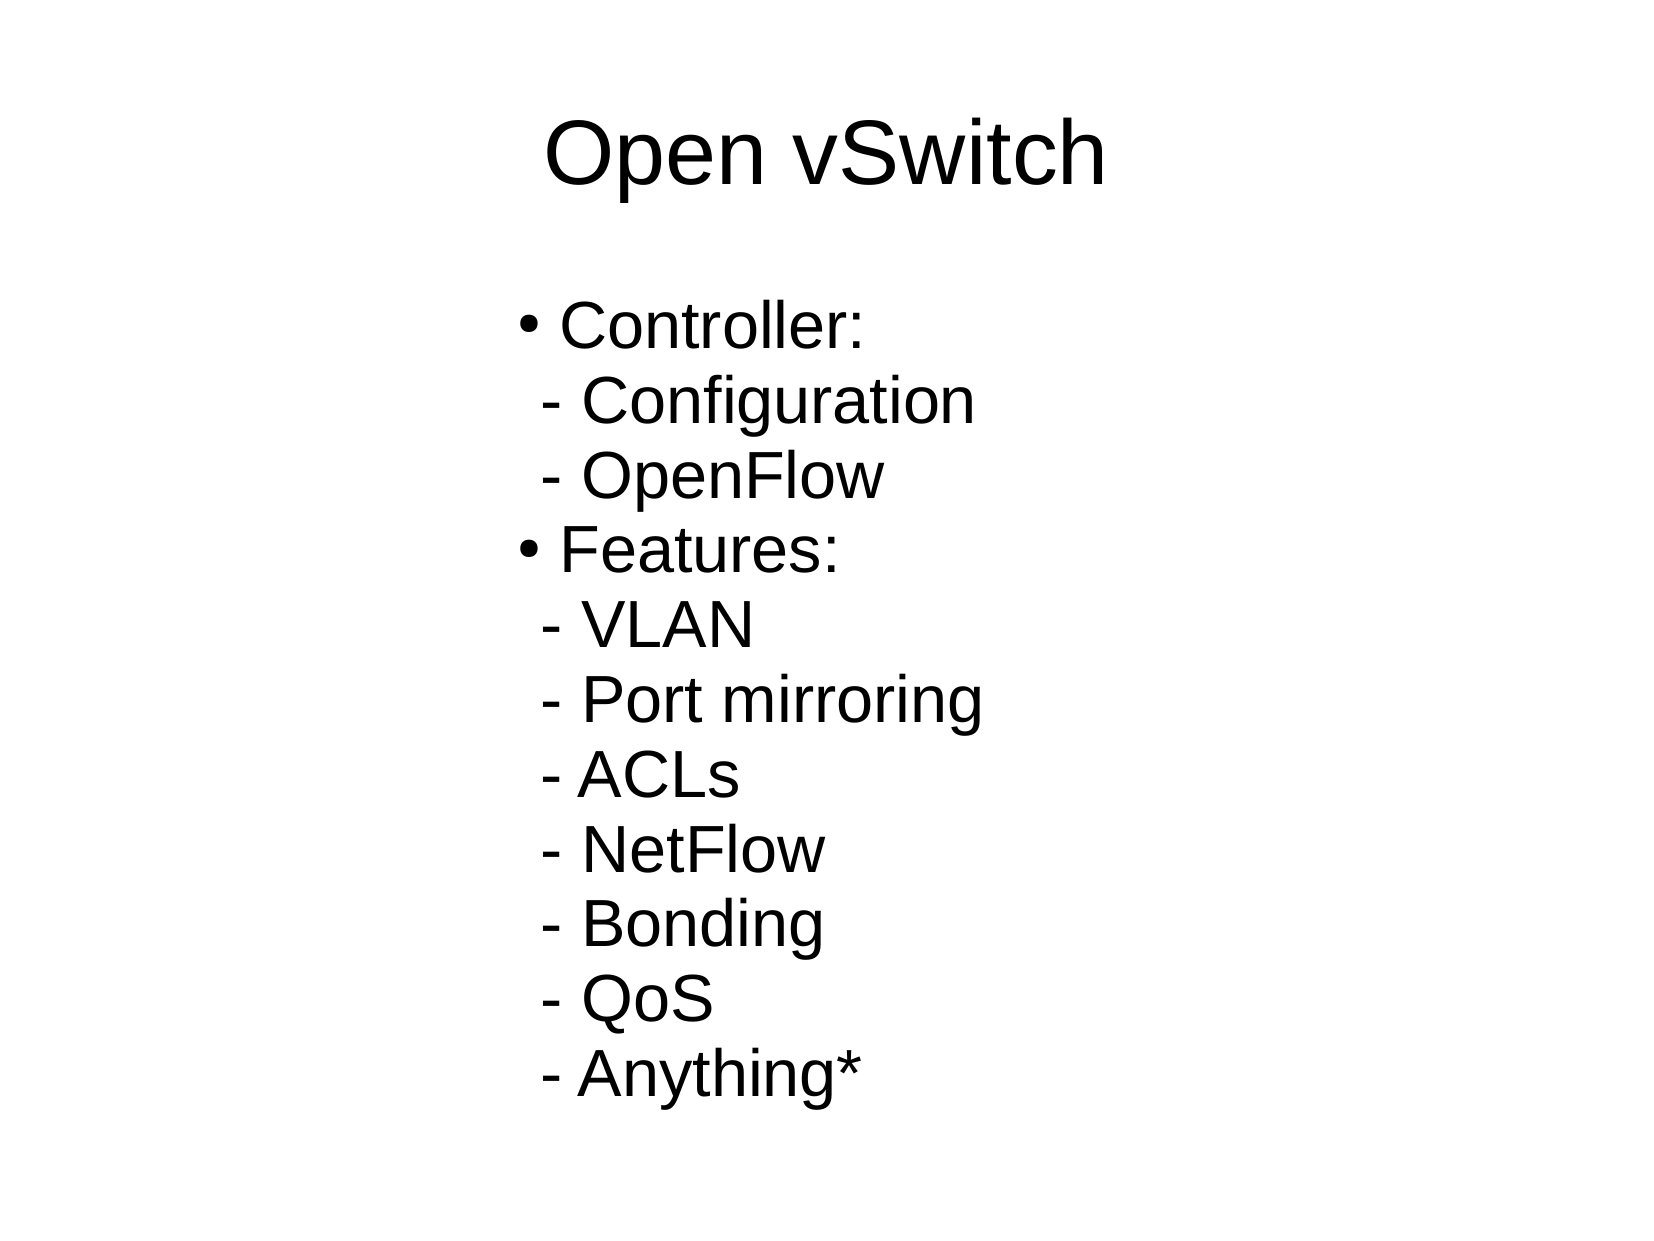

# Open vSwitch
 Controller:
- Configuration
- OpenFlow
 Features:
- VLAN
- Port mirroring
- ACLs
- NetFlow
- Bonding
- QoS
- Anything*